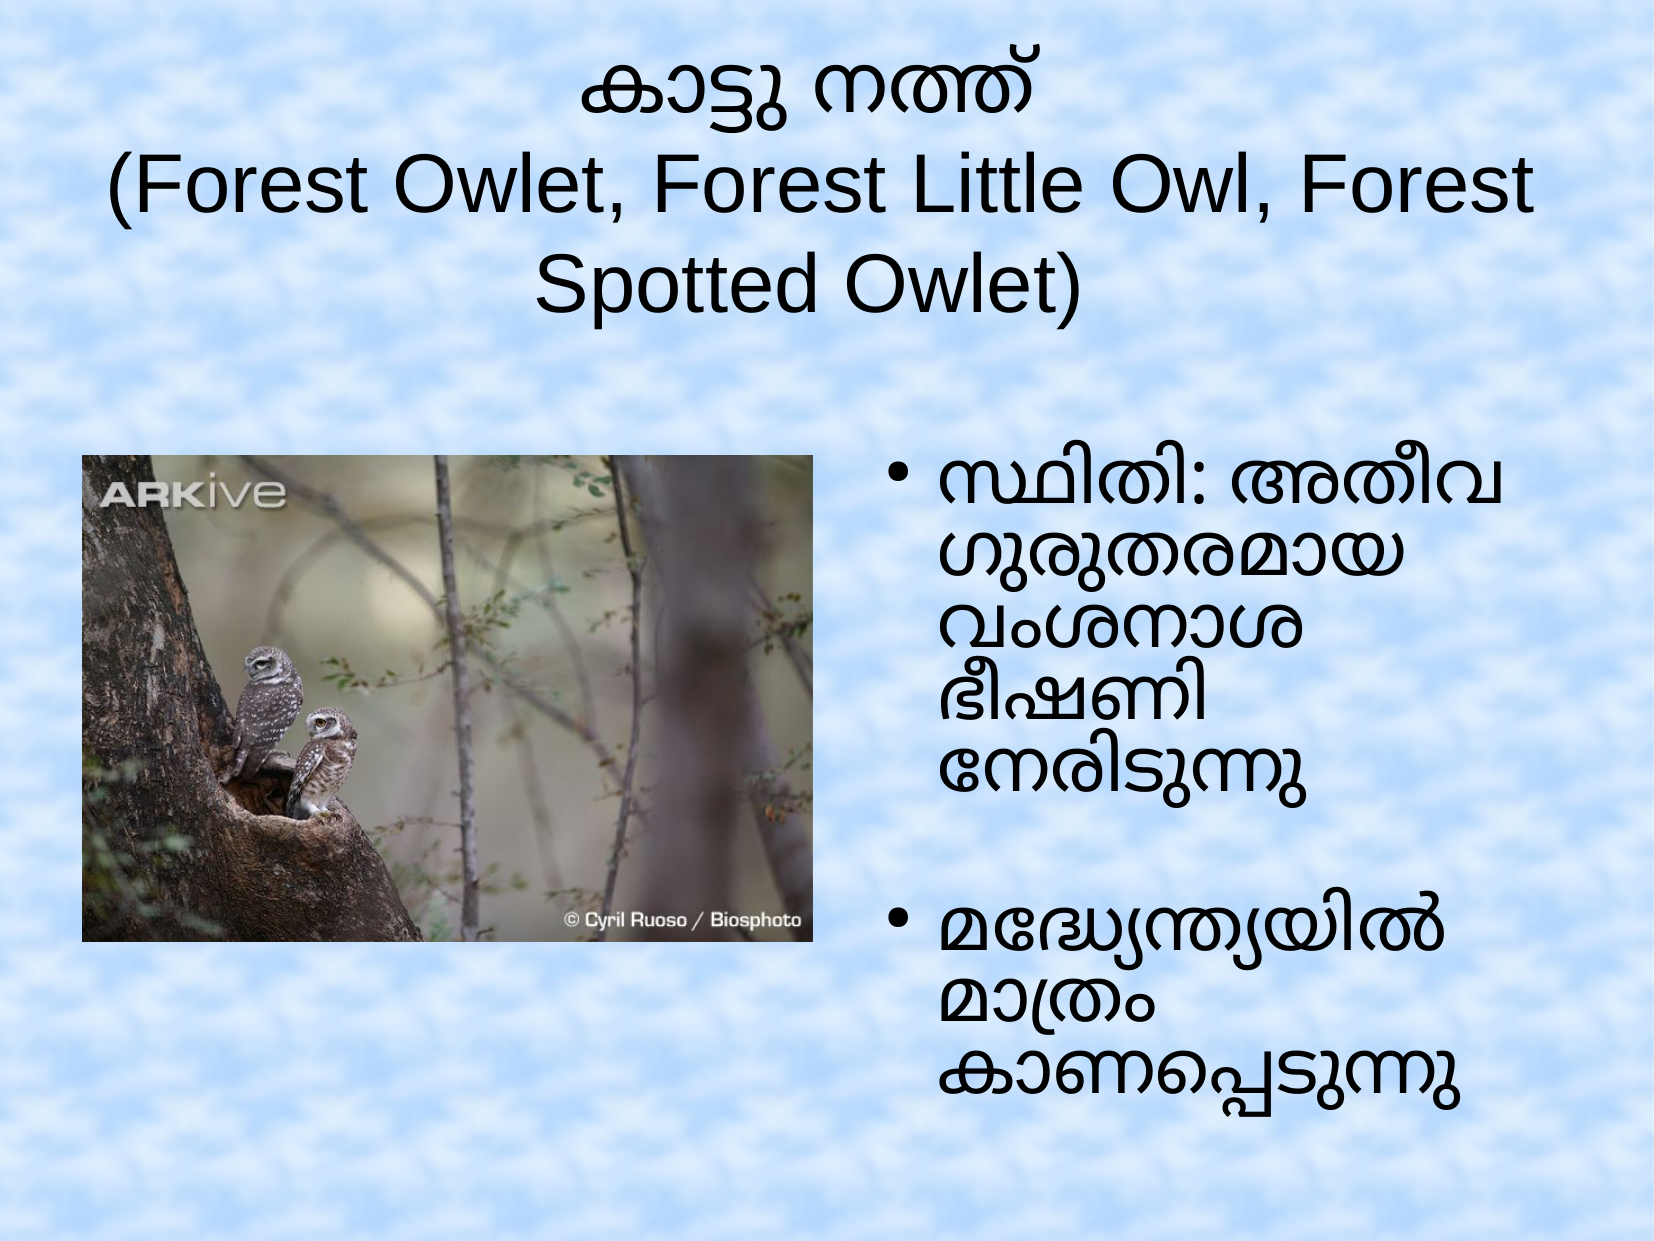

# കാട്ടു നത്ത് (Forest Owlet, Forest Little Owl, Forest Spotted Owlet)
സ്ഥിതി: അതീവ ഗുരുതരമായ വംശനാശ ഭീഷണി നേരിടുന്നു
മദ്ധ്യേന്ത്യയില്‍ മാത്രം കാണപ്പെടുന്നു